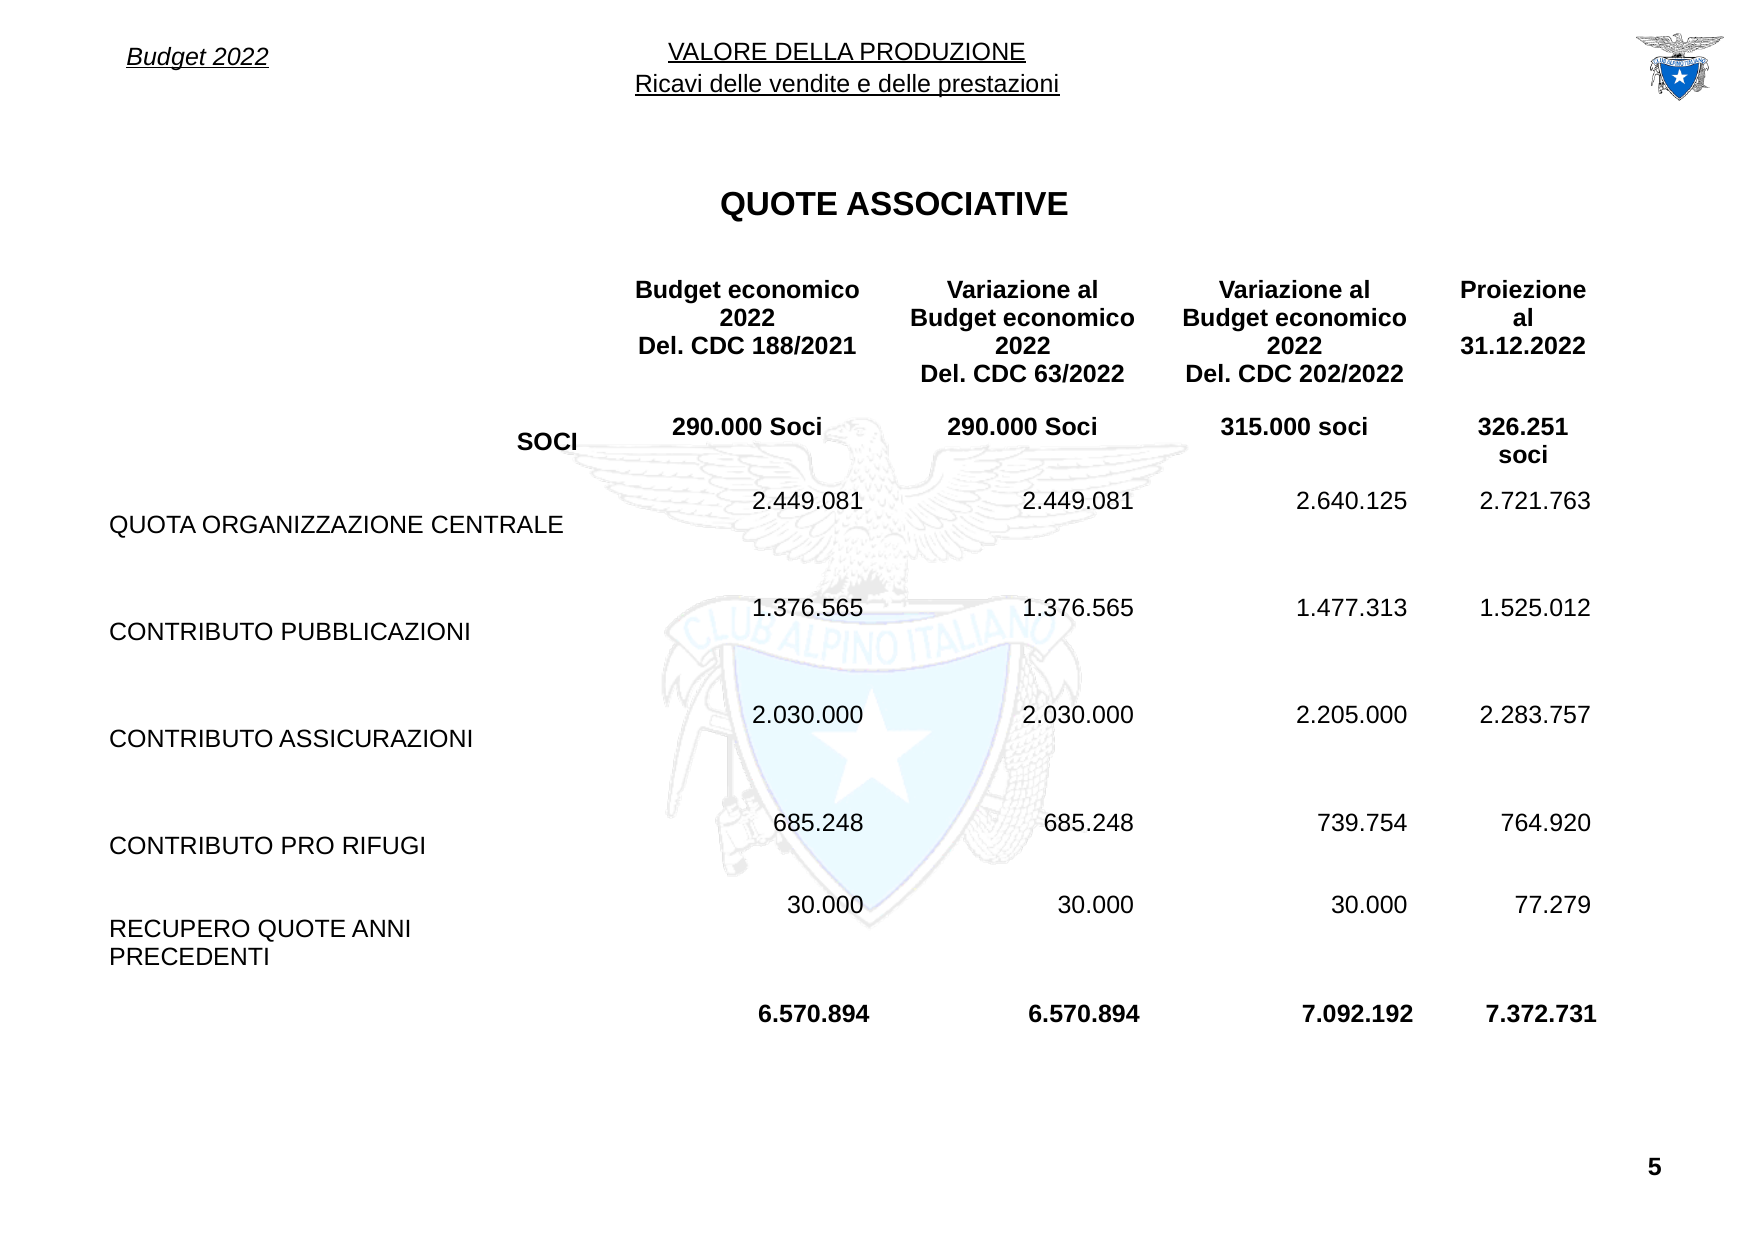

| VALORE DELLA PRODUZIONE Ricavi delle vendite e delle prestazioni |
| --- |
Budget 2022
QUOTE ASSOCIATIVE
| | Budget economico 2022 Del. CDC 188/2021 | Variazione al Budget economico 2022 Del. CDC 63/2022 | Variazione al Budget economico 2022 Del. CDC 202/2022 | Proiezione al 31.12.2022 |
| --- | --- | --- | --- | --- |
| SOCI | 290.000 Soci | 290.000 Soci | 315.000 soci | 326.251 soci |
| QUOTA ORGANIZZAZIONE CENTRALE | 2.449.081 | 2.449.081 | 2.640.125 | 2.721.763 |
| CONTRIBUTO PUBBLICAZIONI | 1.376.565 | 1.376.565 | 1.477.313 | 1.525.012 |
| CONTRIBUTO ASSICURAZIONI | 2.030.000 | 2.030.000 | 2.205.000 | 2.283.757 |
| CONTRIBUTO PRO RIFUGI | 685.248 | 685.248 | 739.754 | 764.920 |
| RECUPERO QUOTE ANNI PRECEDENTI | 30.000 | 30.000 | 30.000 | 77.279 |
| | 6.570.894 | 6.570.894 | 7.092.192 | 7.372.731 |
5